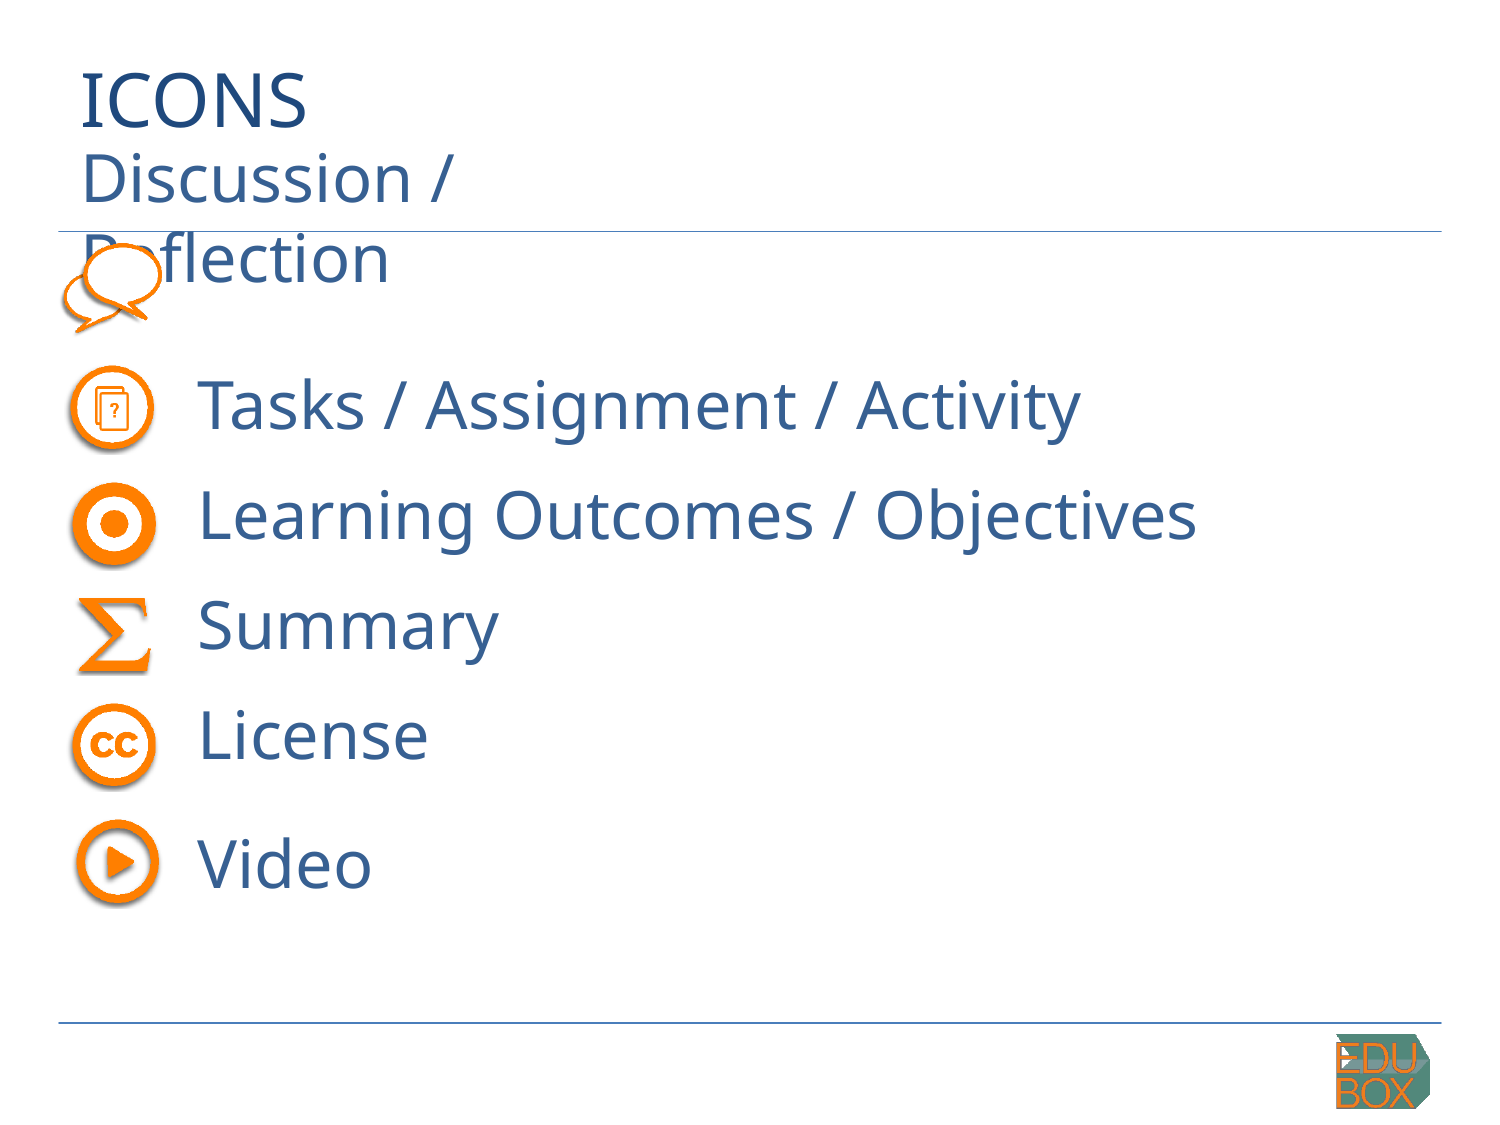

# ICONS
Discussion / Reflection
Tasks / Assignment / Activity
Learning Outcomes / Objectives
Summary
License
Video